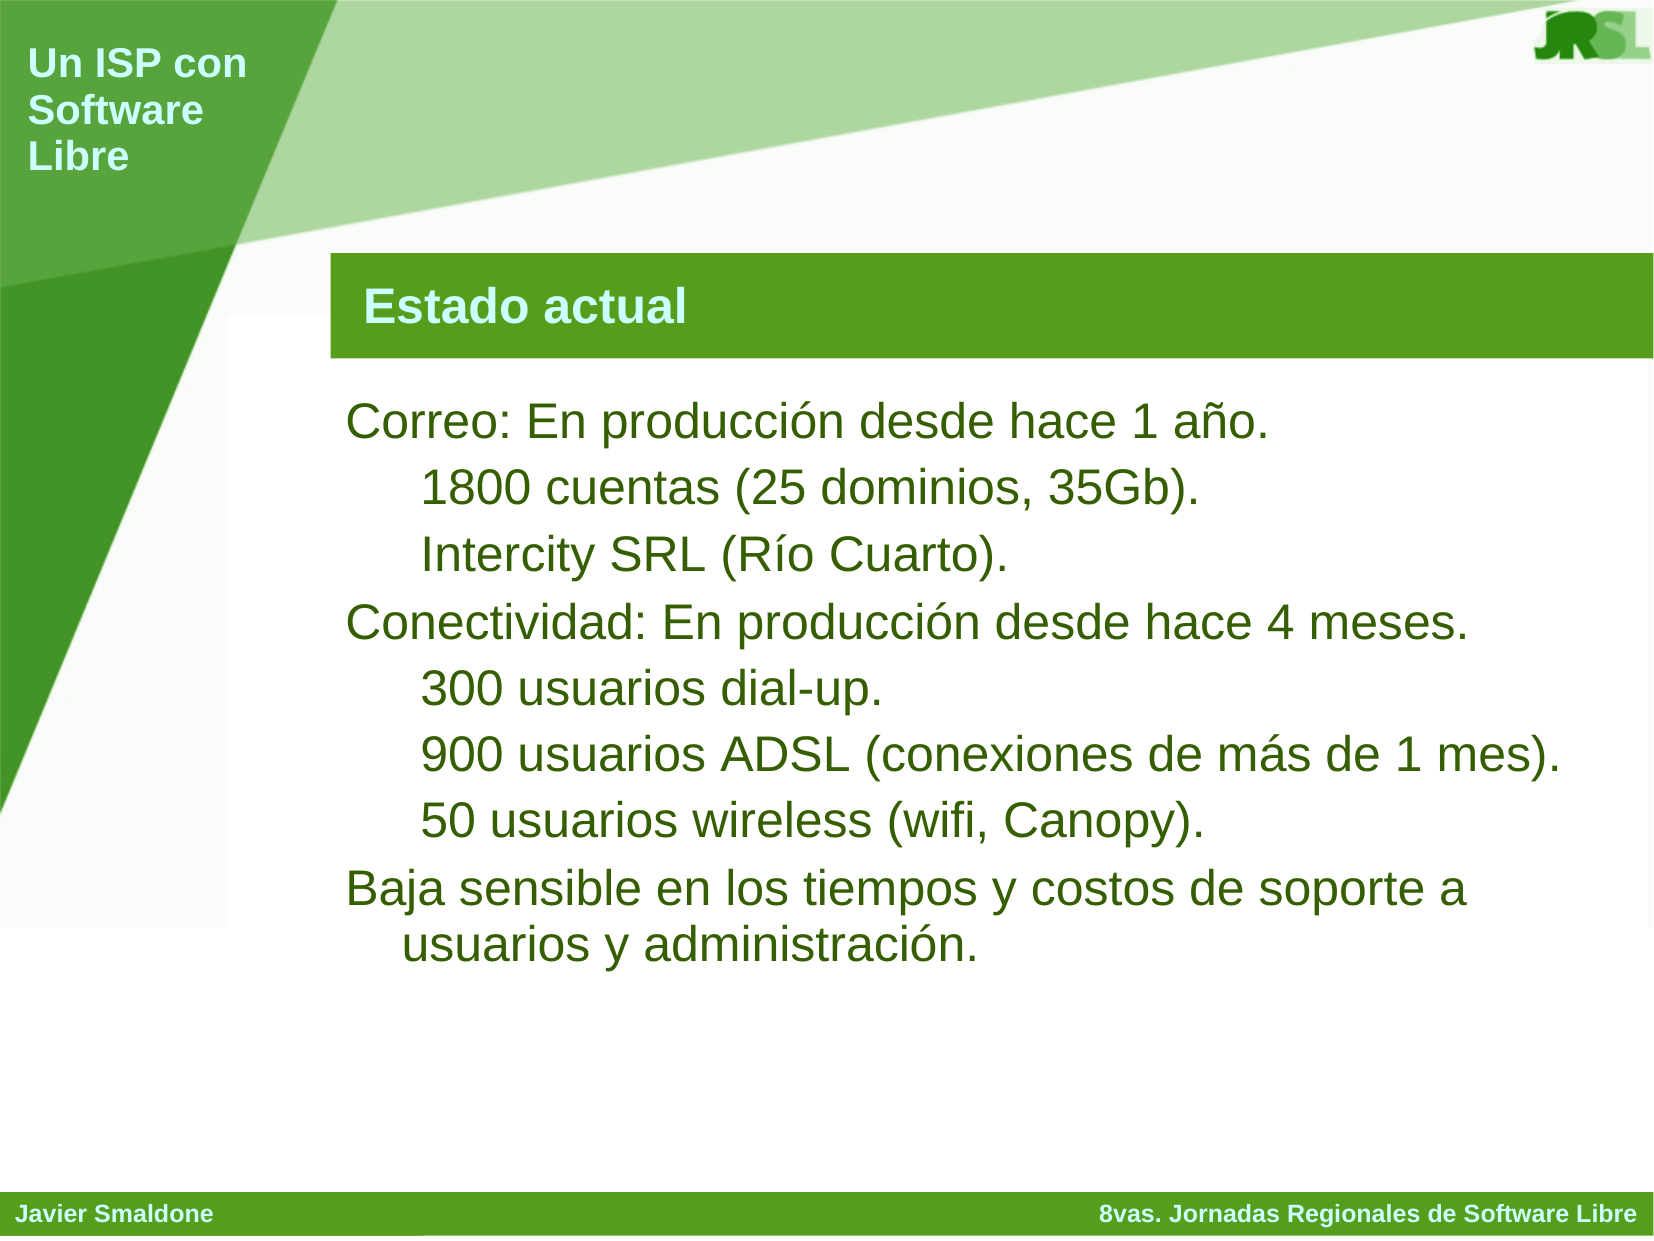

# Estado actual
Correo: En producción desde hace 1 año.
1800 cuentas (25 dominios, 35Gb).
Intercity SRL (Río Cuarto).
Conectividad: En producción desde hace 4 meses.
300 usuarios dial-up.
900 usuarios ADSL (conexiones de más de 1 mes).
50 usuarios wireless (wifi, Canopy).
Baja sensible en los tiempos y costos de soporte a usuarios y administración.